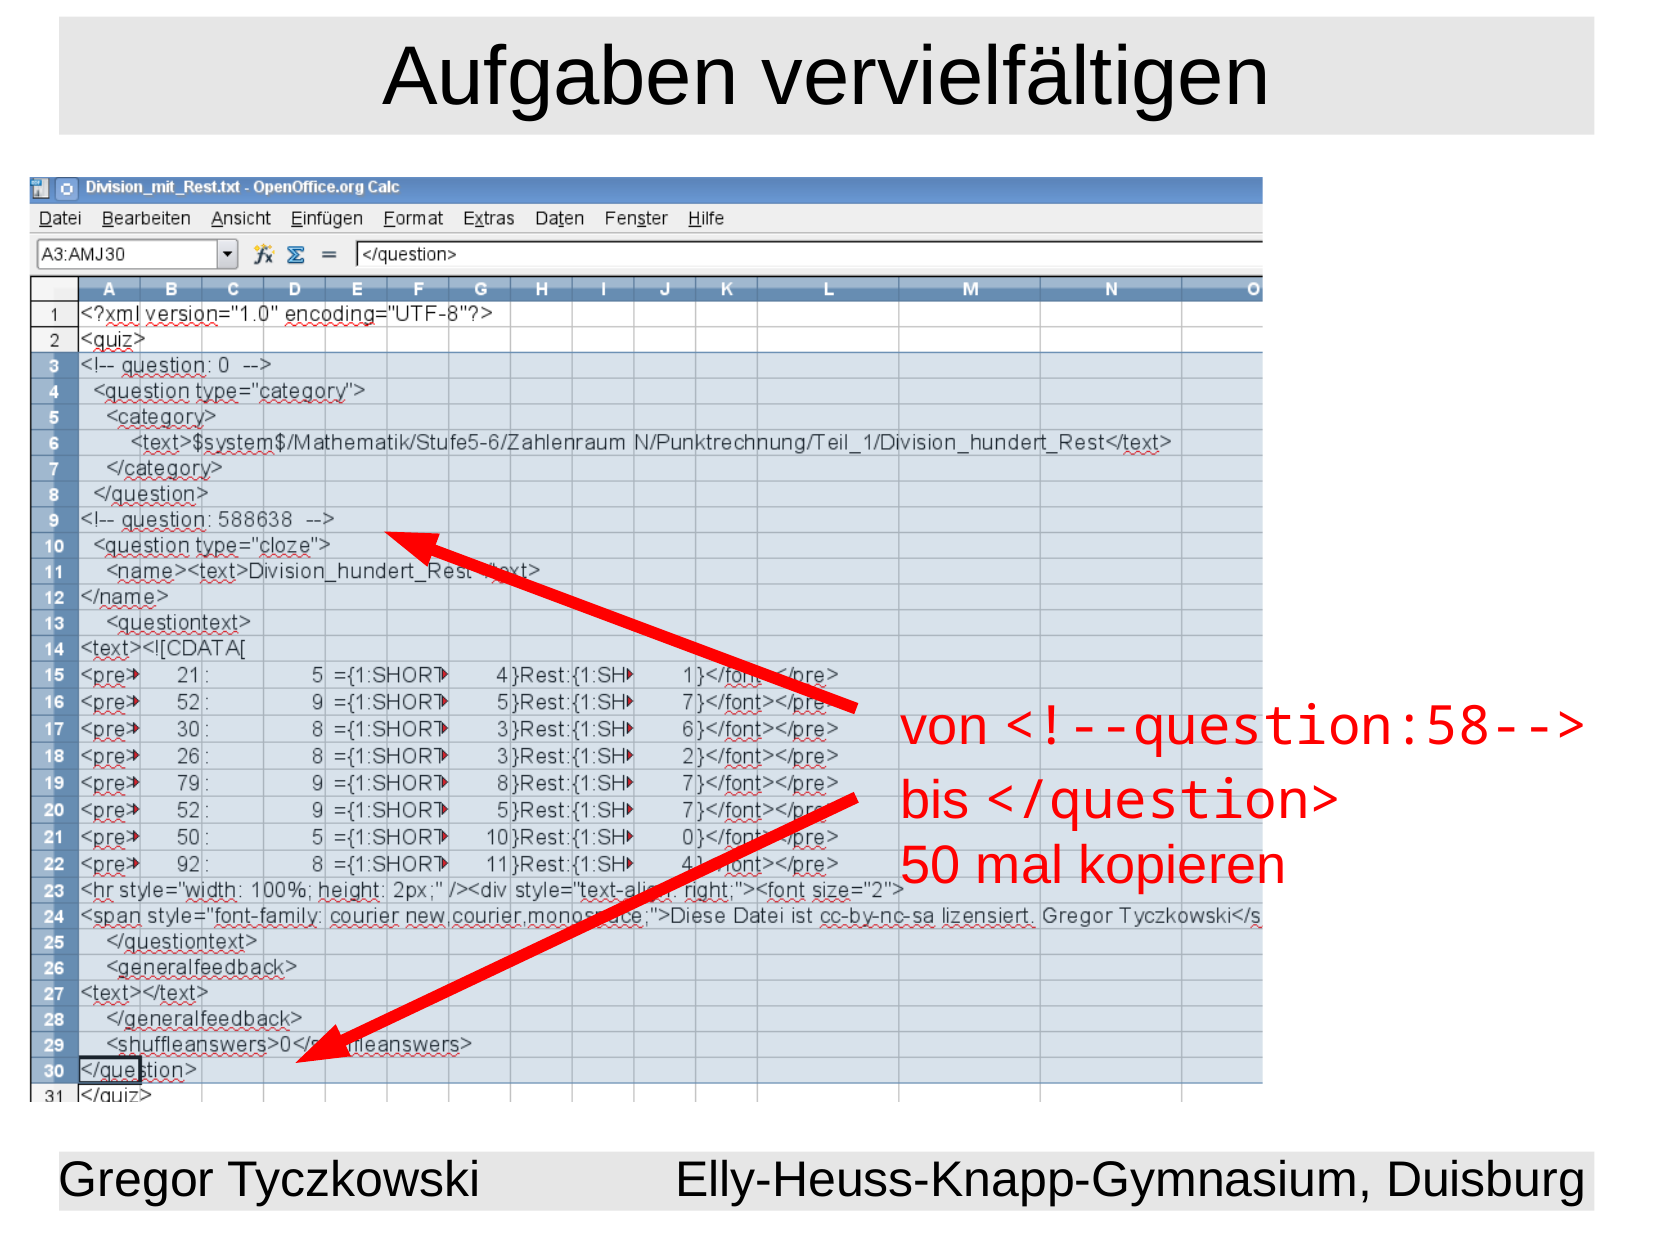

# Aufgaben vervielfältigen
von <!--question:58-->
bis </question>
50 mal kopieren
Gregor Tyczkowski Elly-Heuss-Knapp-Gymnasium, Duisburg